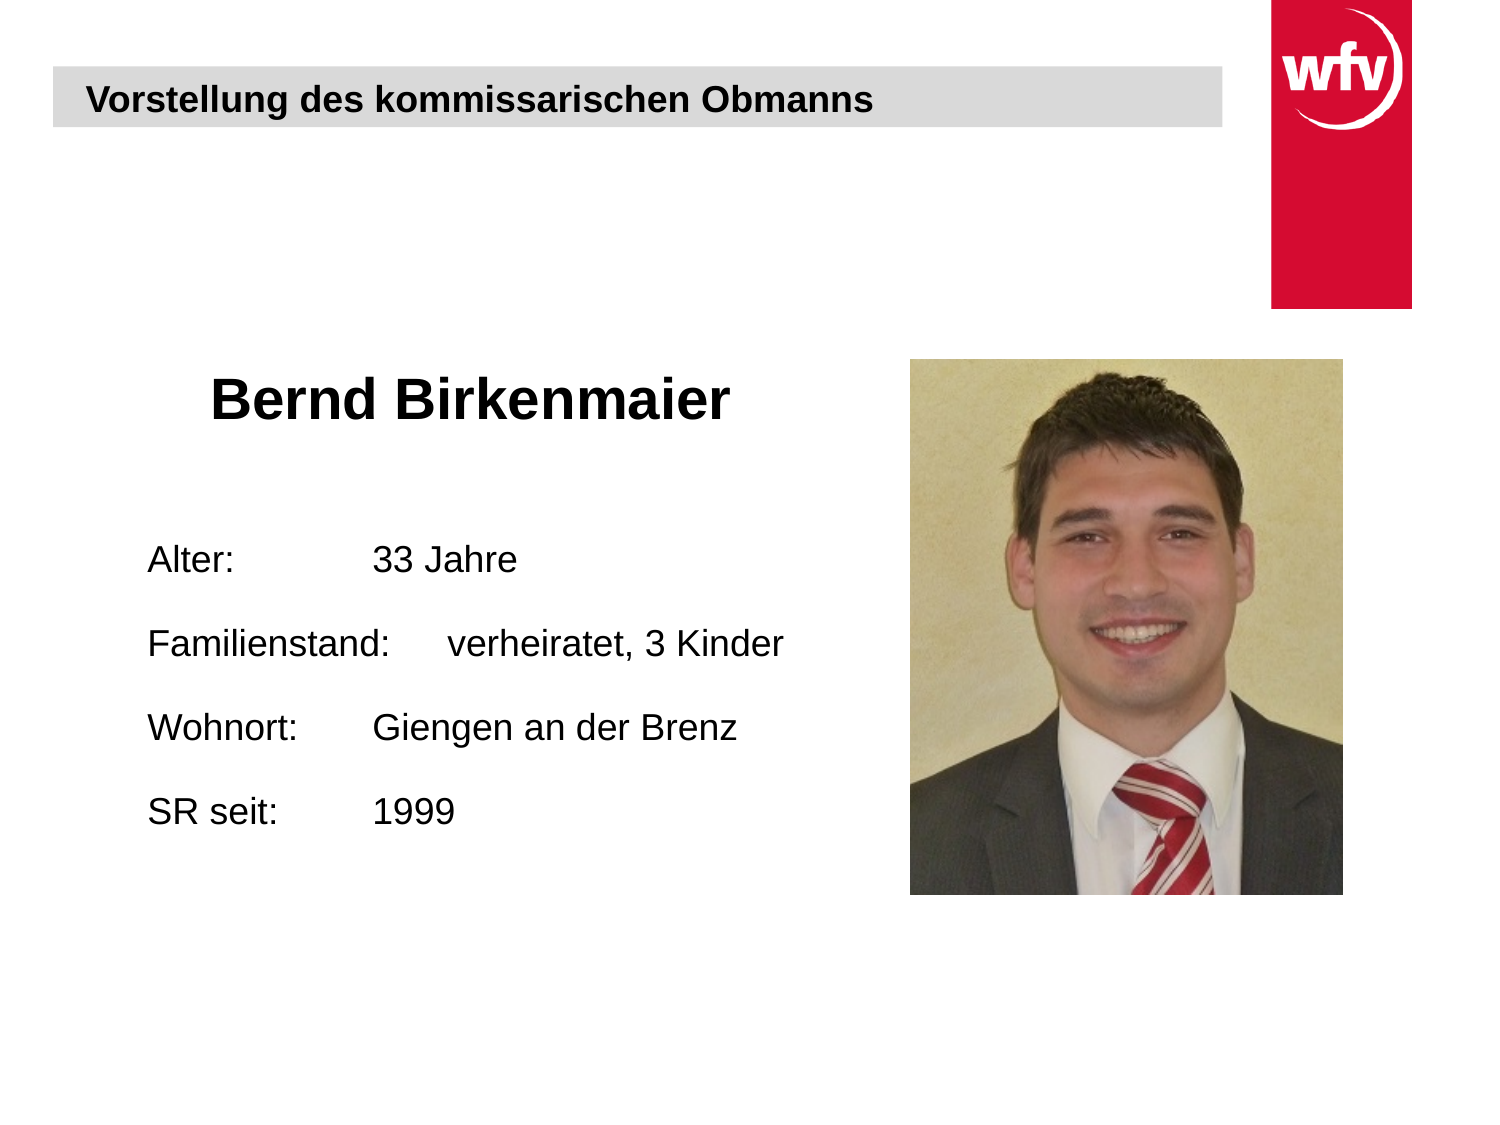

Vorstellung des kommissarischen Obmanns
Bernd Birkenmaier
Alter: 		33 Jahre
Familienstand:	verheiratet, 3 Kinder
Wohnort: 	Giengen an der Brenz
SR seit: 		1999